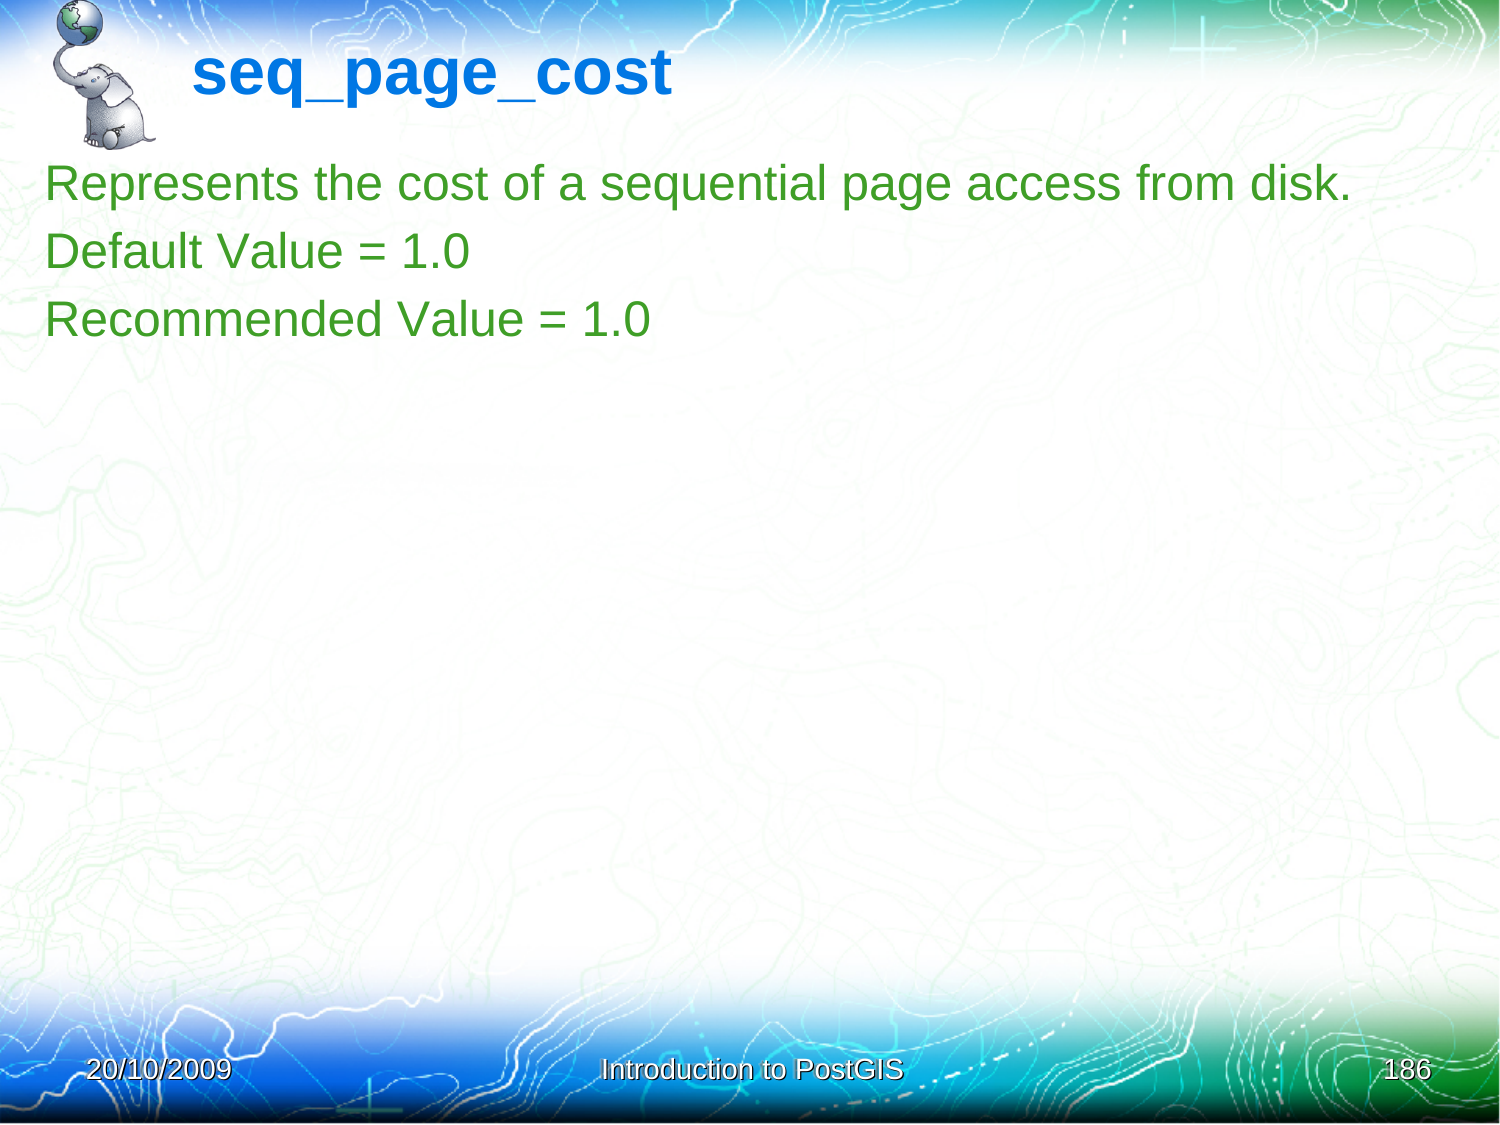

# seq_page_cost
Represents the cost of a sequential page access from disk.
Default Value = 1.0
Recommended Value = 1.0
20/10/2009
Introduction to PostGIS
186